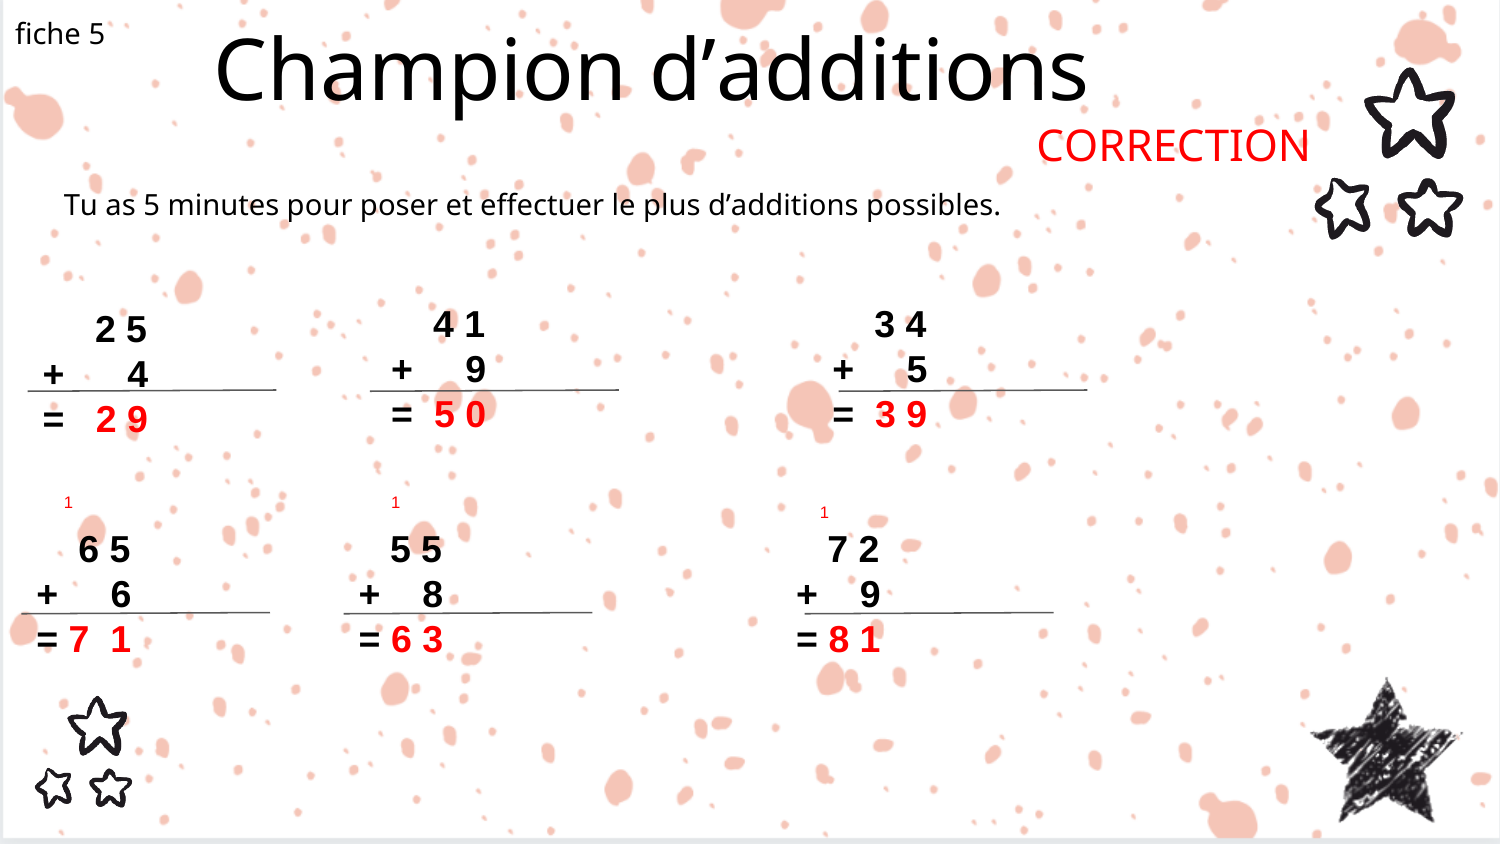

fiche 5
Champion d’additions
CORRECTION
Tu as 5 minutes pour poser et effectuer le plus d’additions possibles.
 4 1
+ 9
= 5 0
 3 4
+ 5
= 3 9
 2 5
+ 4
= 2 9
1
1
1
 6 5
+ 6
= 7 1
 5 5
+ 8
= 6 3
 7 2
+ 9
= 8 1